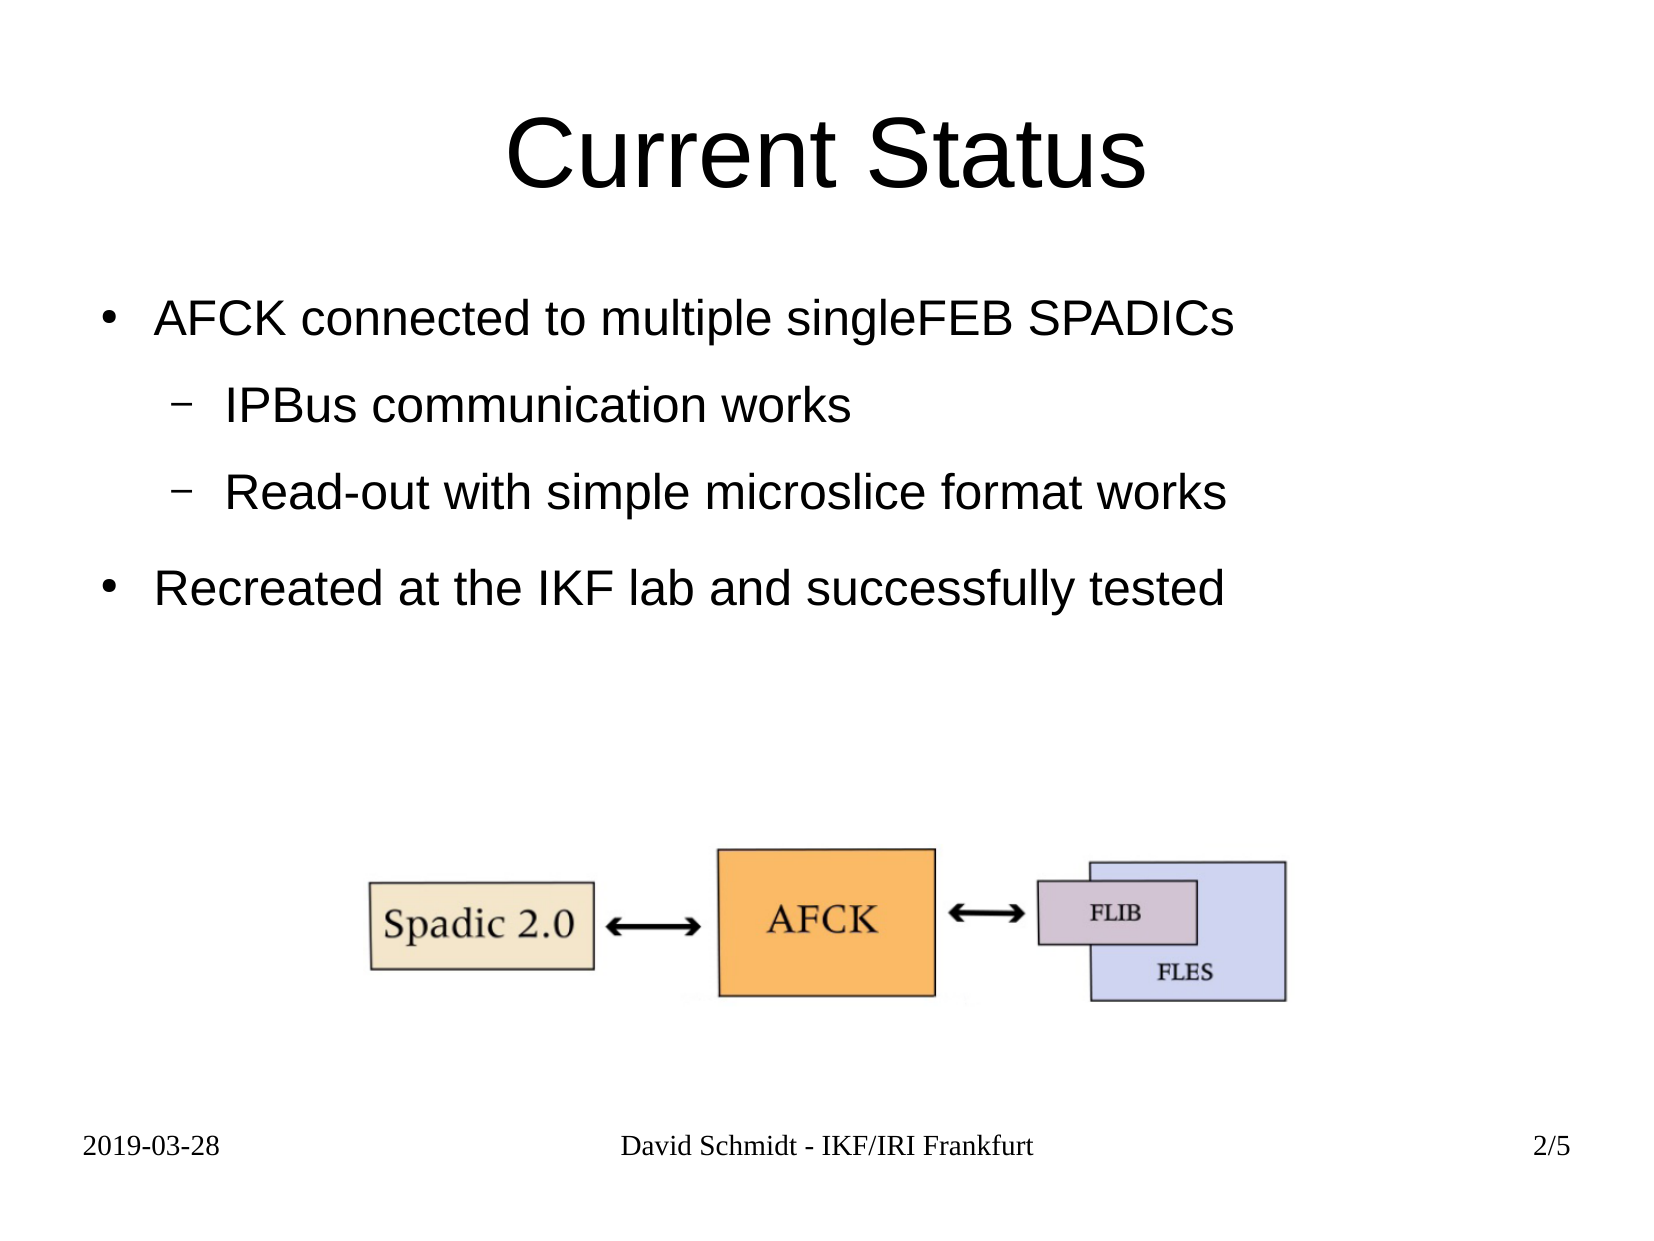

# Current Status
AFCK connected to multiple singleFEB SPADICs
IPBus communication works
Read-out with simple microslice format works
Recreated at the IKF lab and successfully tested
2019-03-28
David Schmidt - IKF/IRI Frankfurt
2